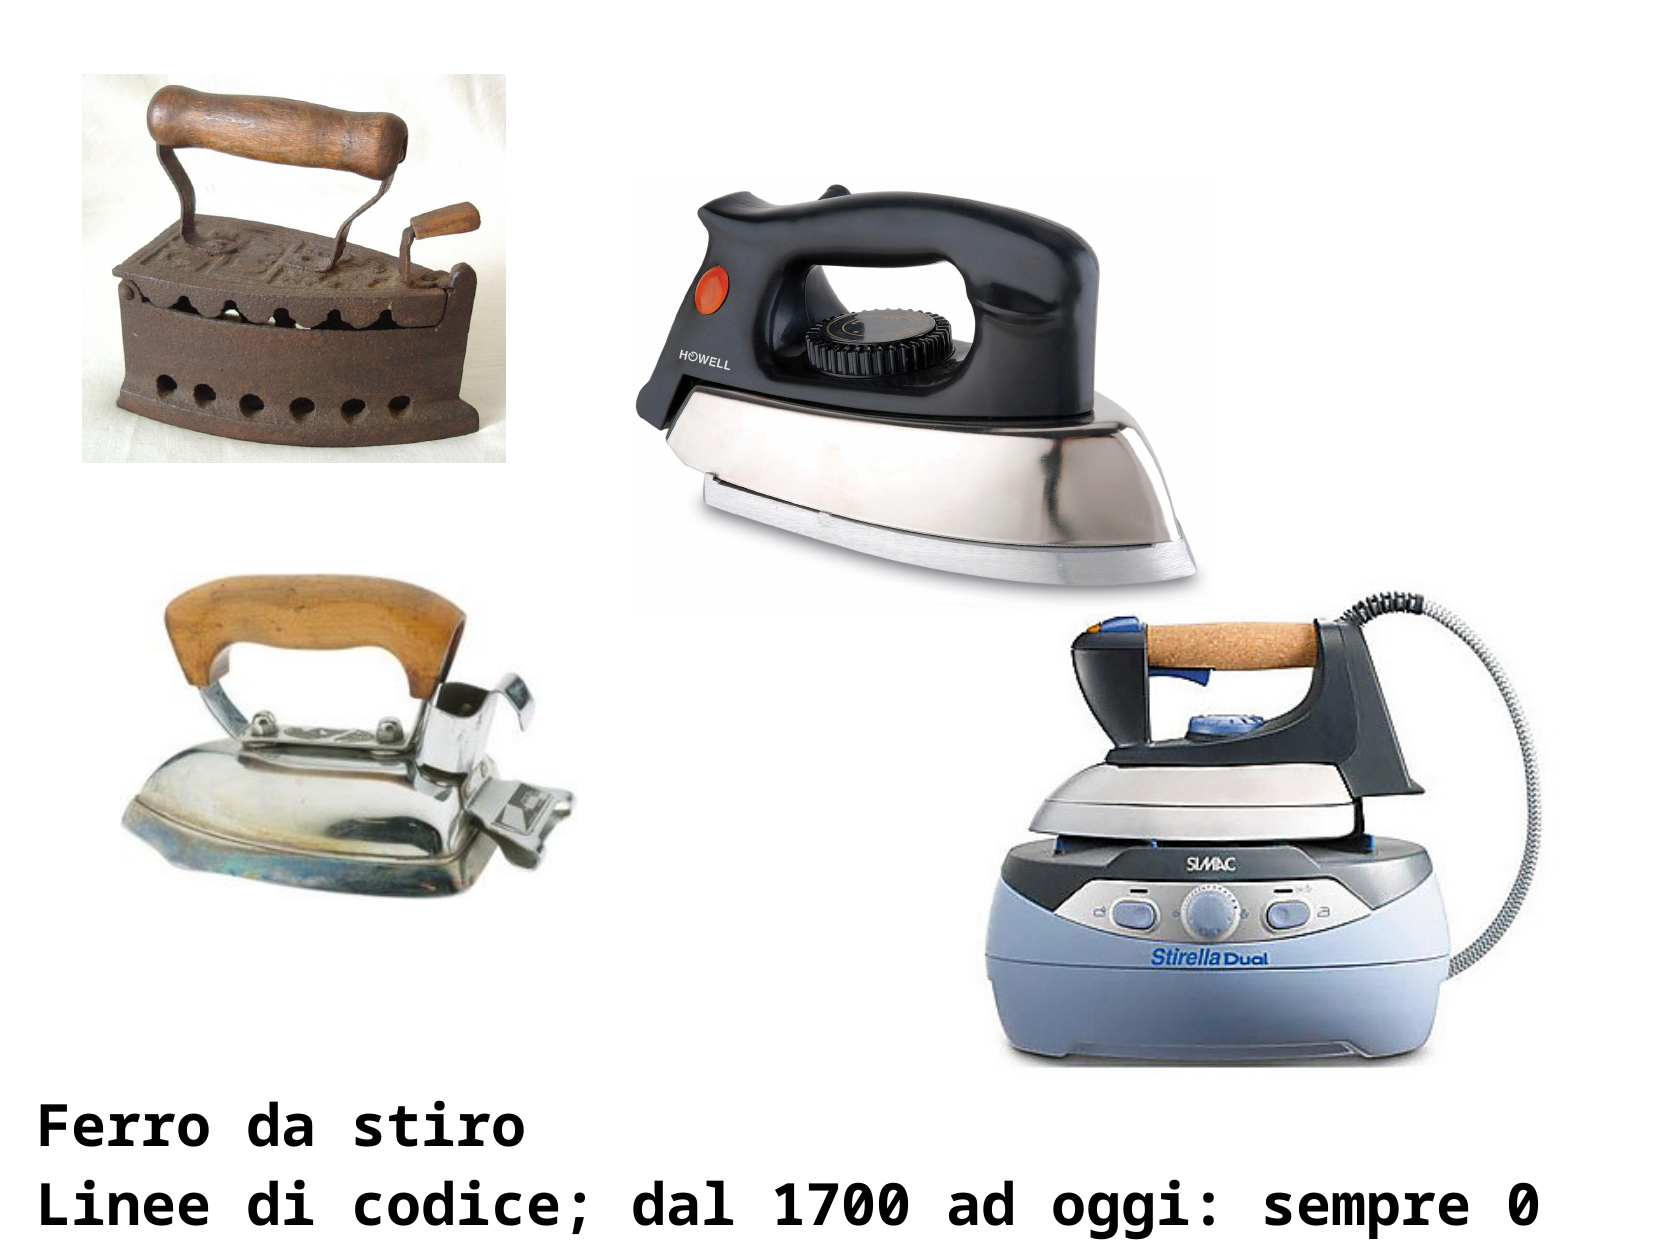

#
Ferro da stiro
Linee di codice; dal 1700 ad oggi: sempre 0